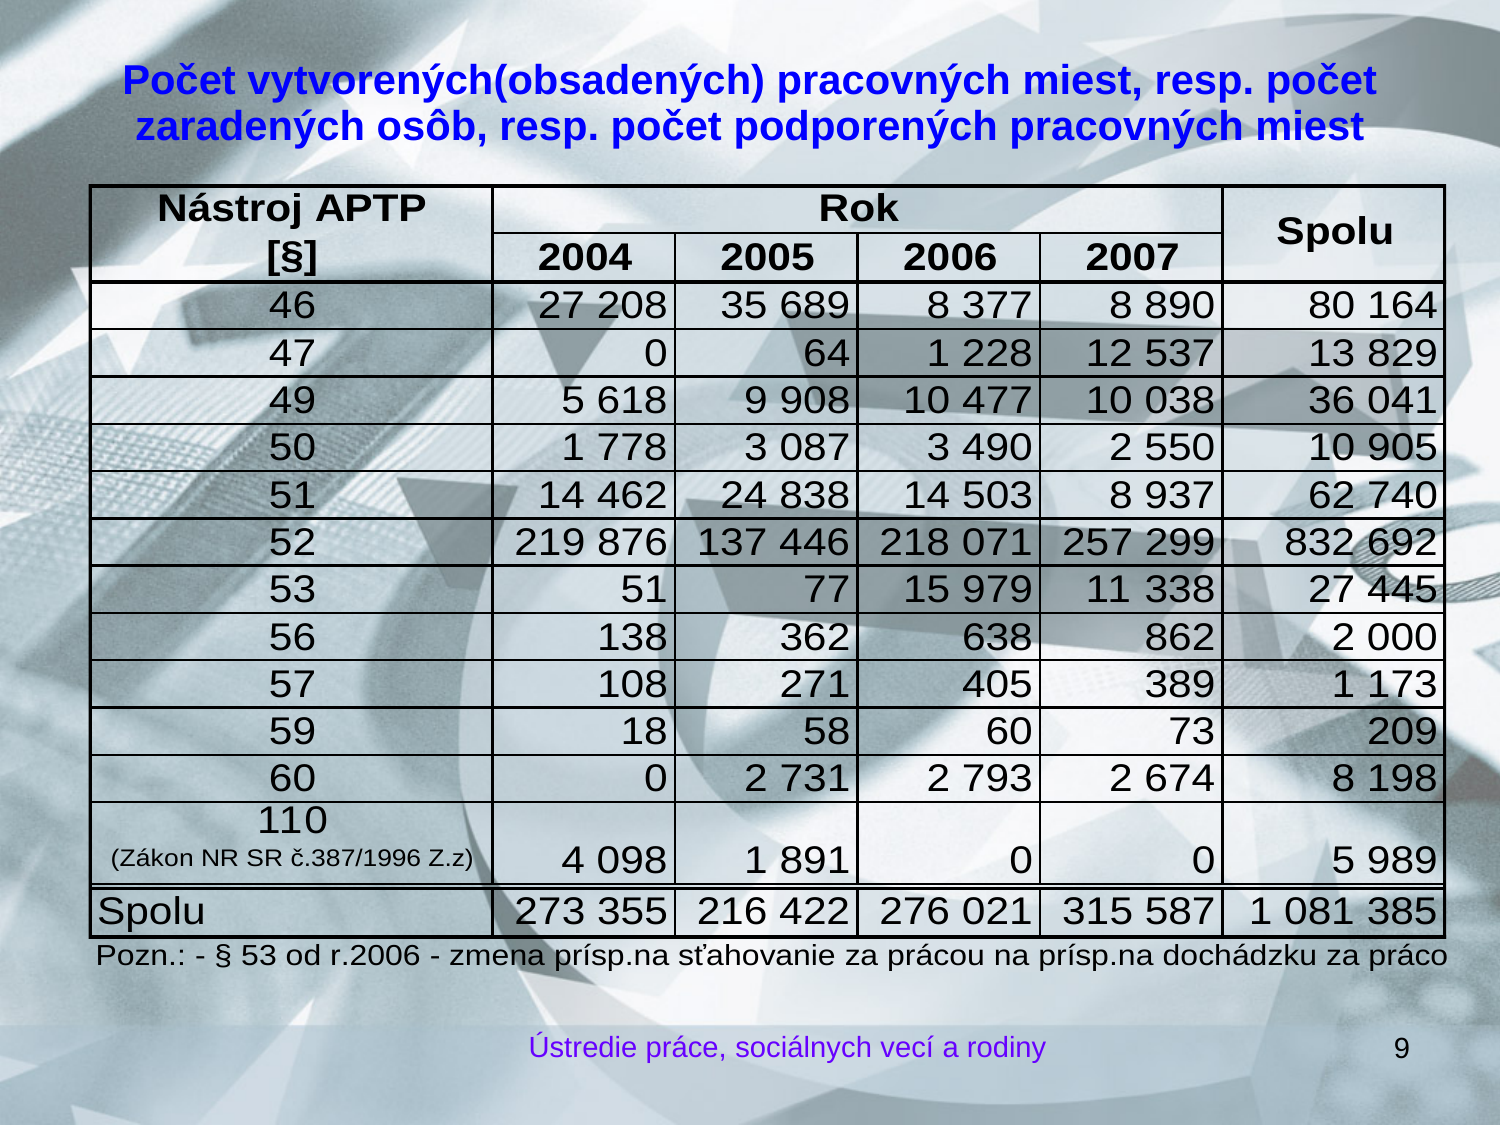

# Počet vytvorených(obsadených) pracovných miest, resp. počet zaradených osôb, resp. počet podporených pracovných miest
9